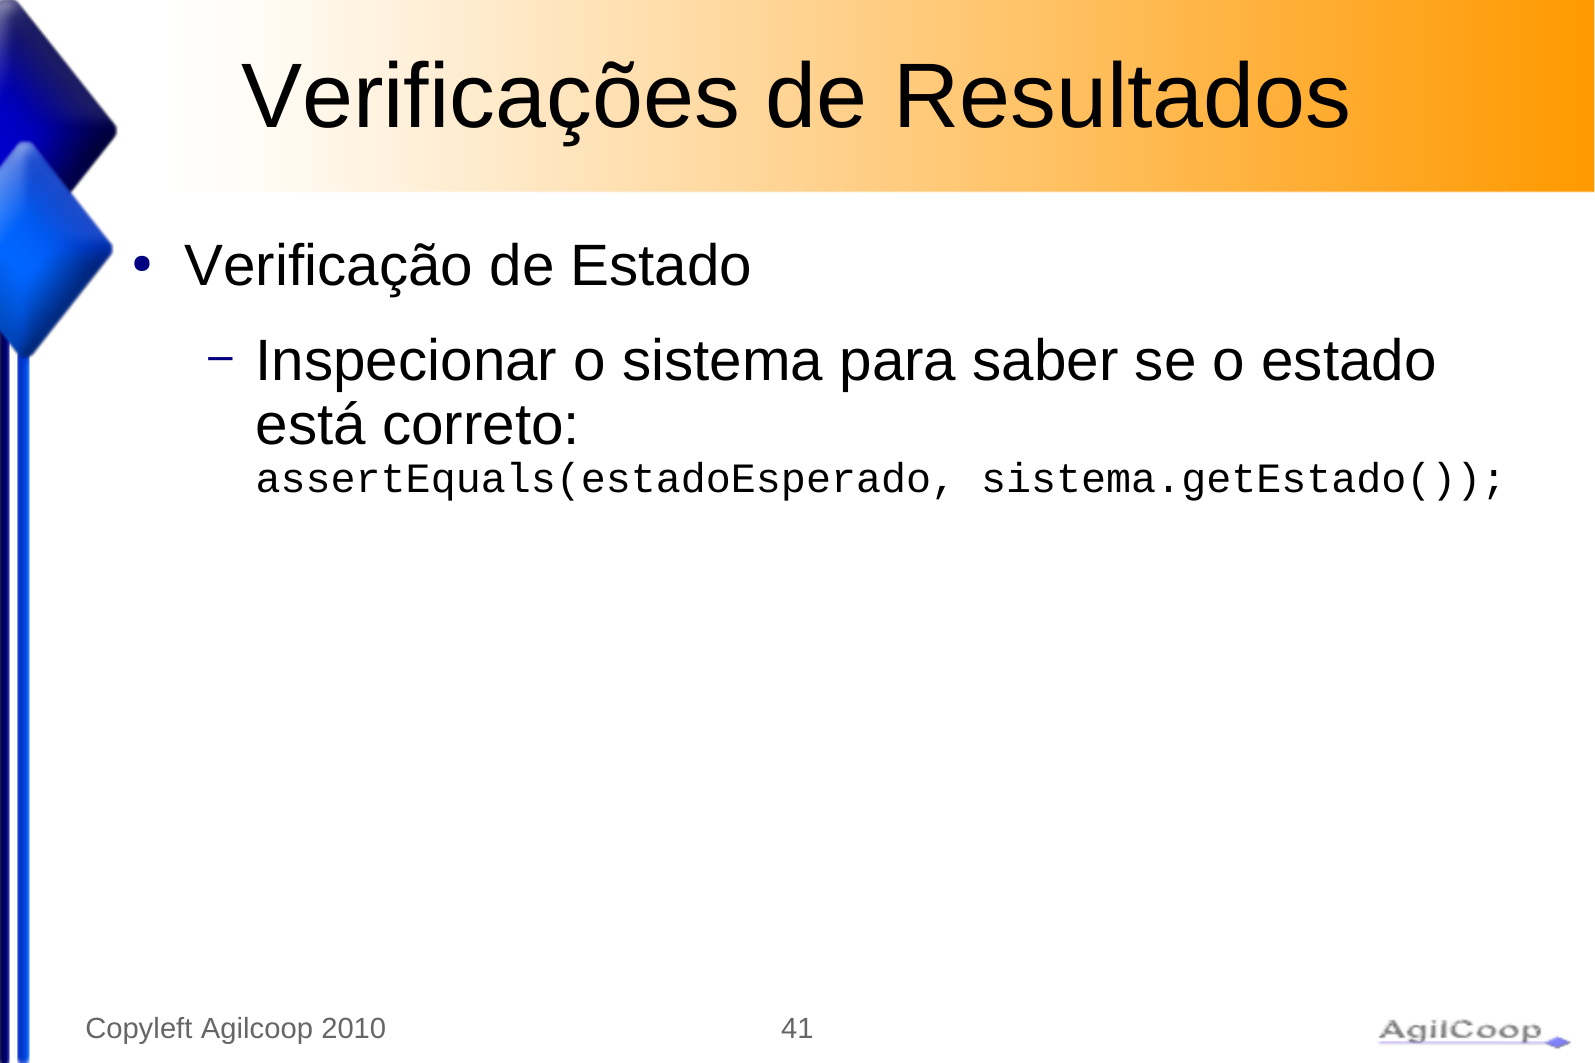

# Verificações de Resultados
Verificação de Estado
Inspecionar o sistema para saber se o estado está correto:
assertEquals(estadoEsperado, sistema.getEstado());
Copyleft Agilcoop 2010
41